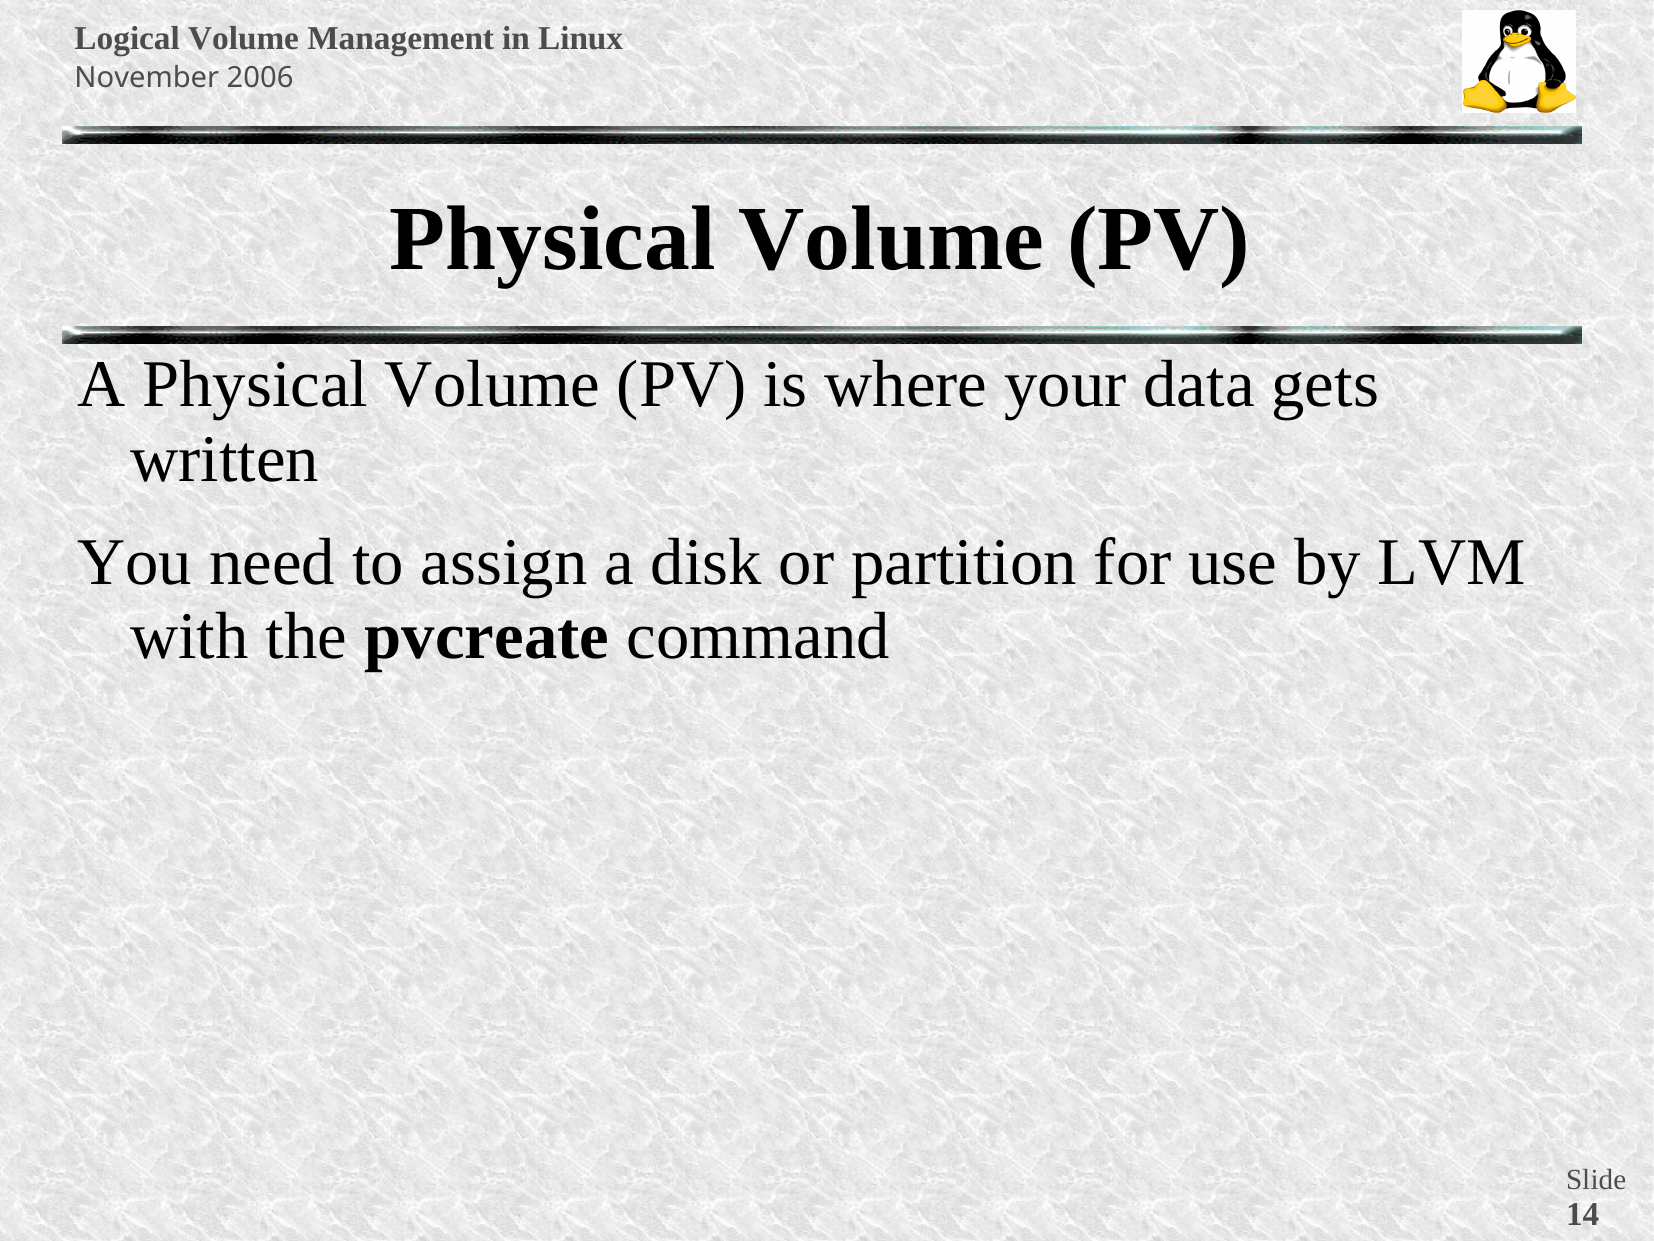

# Physical Volume (PV)
A Physical Volume (PV) is where your data gets written
You need to assign a disk or partition for use by LVM with the pvcreate command